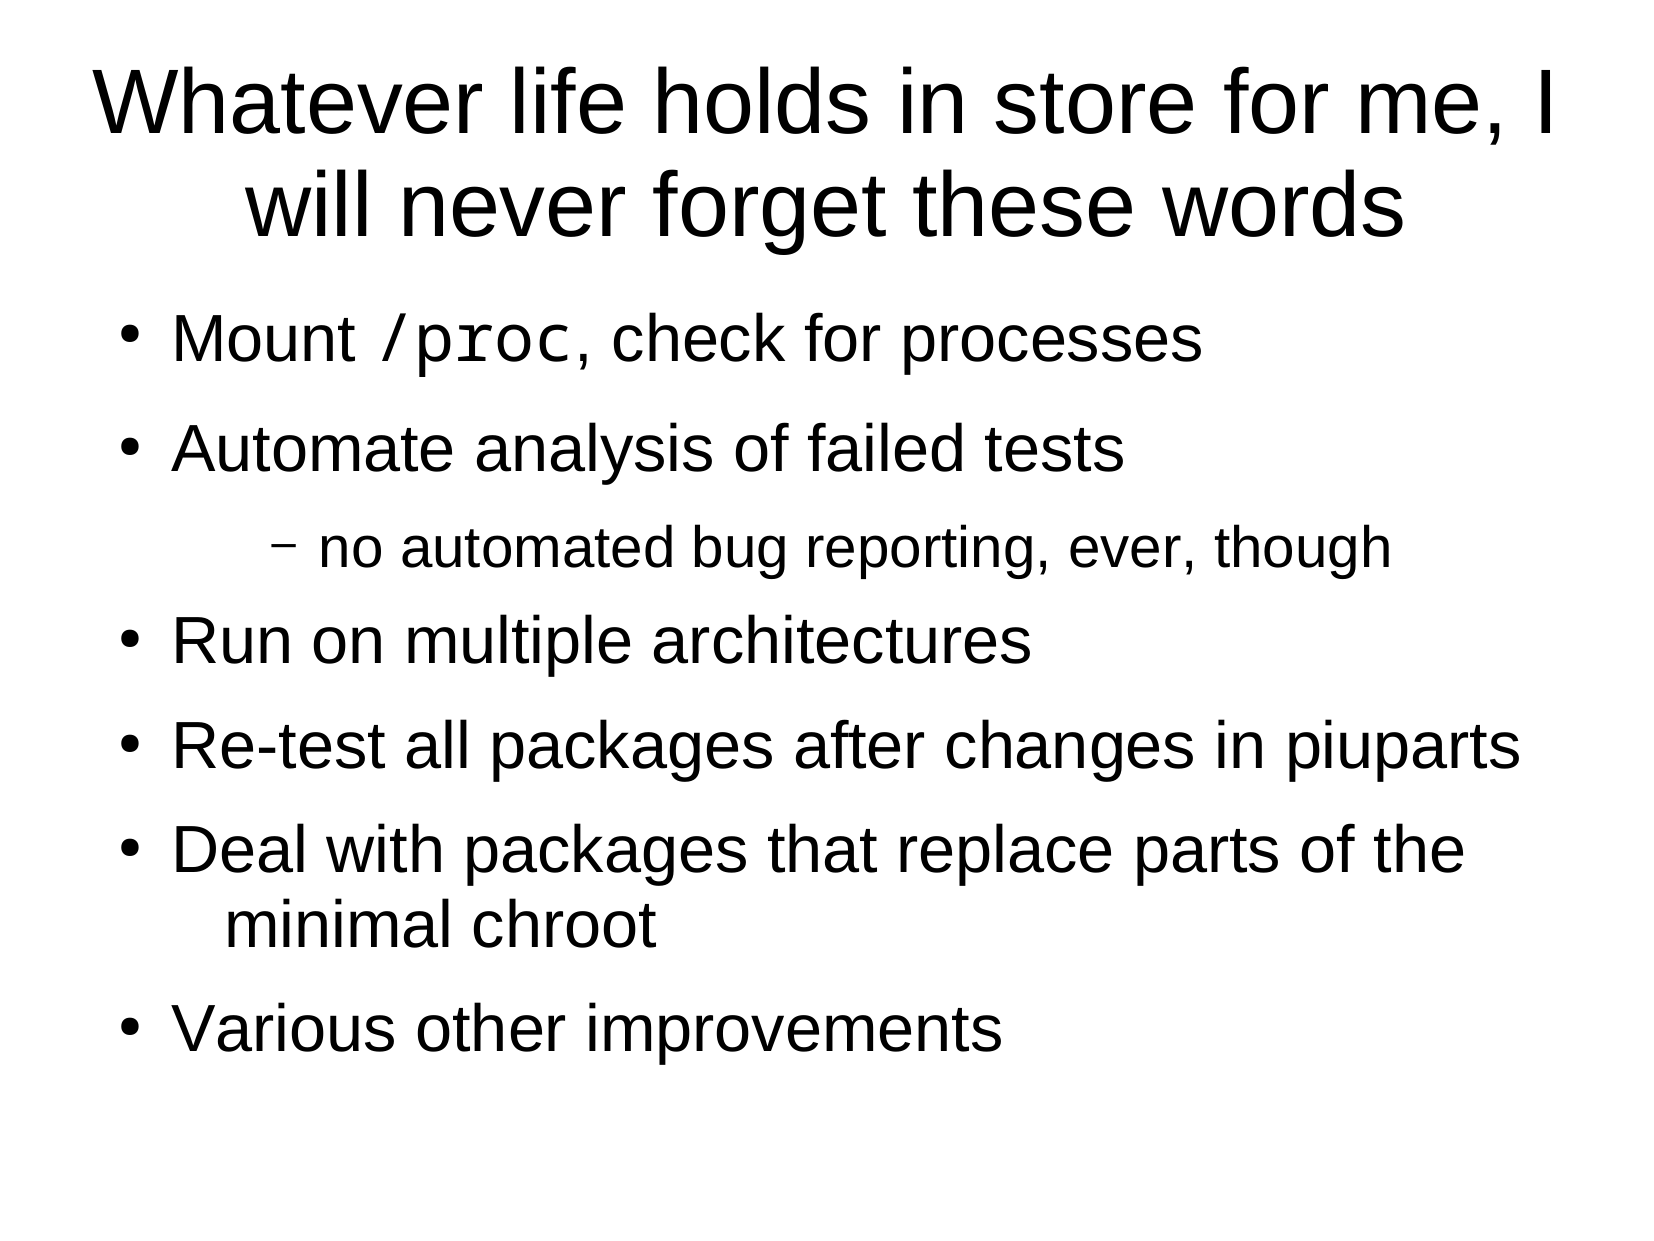

# Whatever life holds in store for me, I will never forget these words
Mount /proc, check for processes
Automate analysis of failed tests
no automated bug reporting, ever, though
Run on multiple architectures
Re-test all packages after changes in piuparts
Deal with packages that replace parts of the minimal chroot
Various other improvements